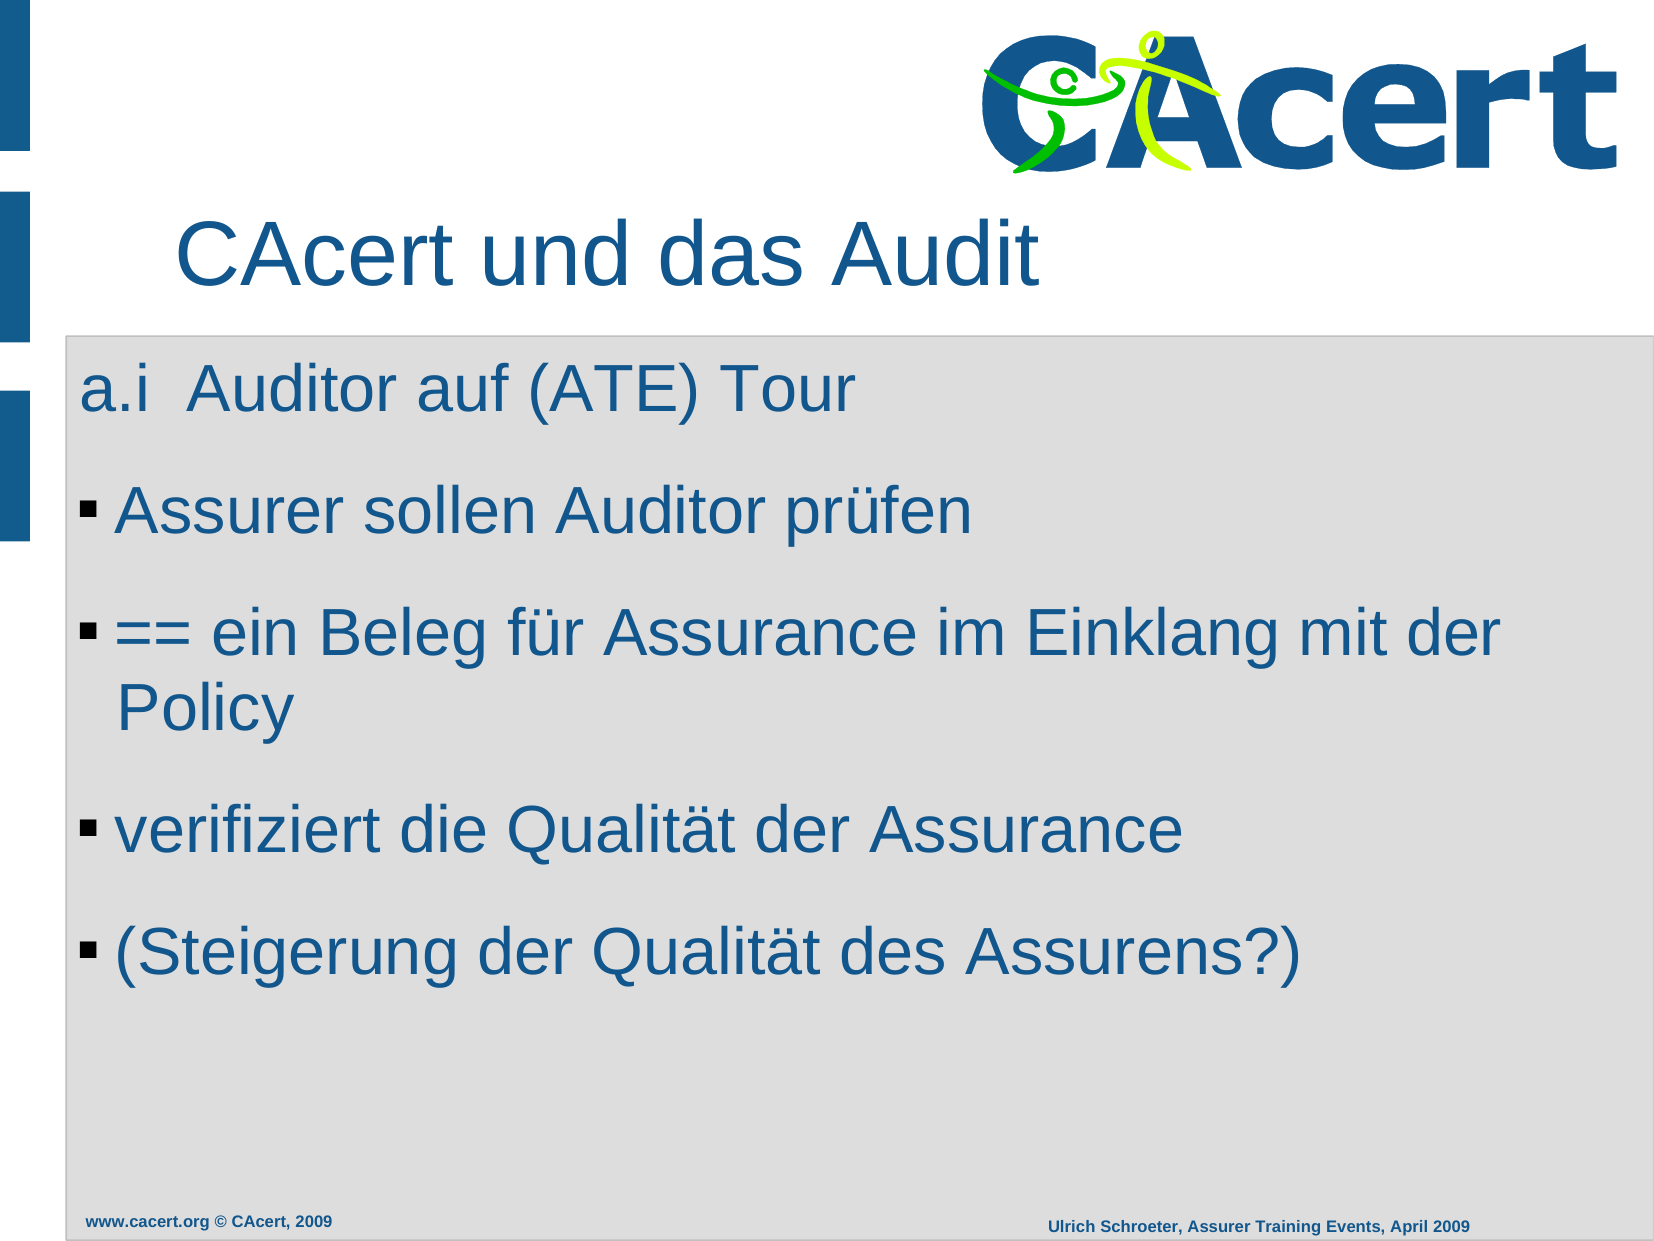

CAcert und das Audit
a.i Auditor auf (ATE) Tour
 Assurer sollen Auditor prüfen
 == ein Beleg für Assurance im Einklang mit der
 Policy
 verifiziert die Qualität der Assurance
 (Steigerung der Qualität des Assurens?)